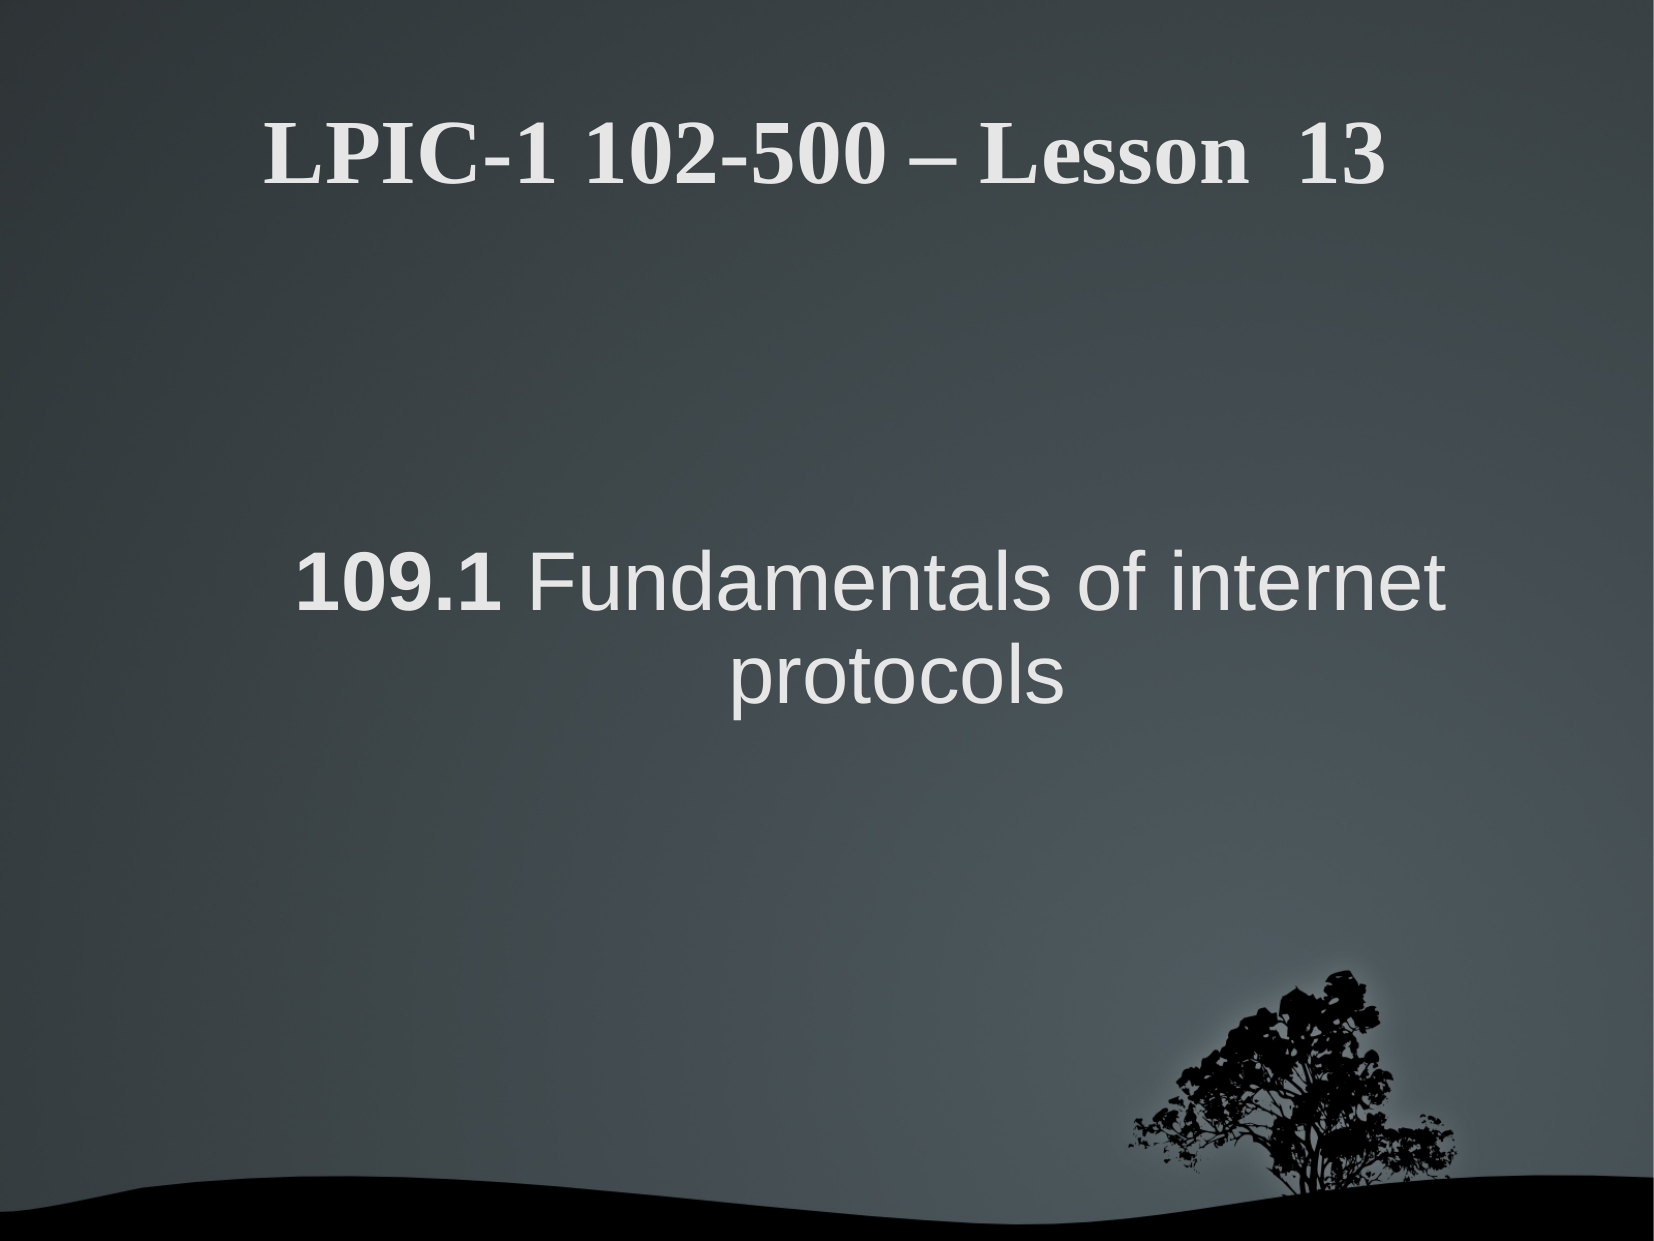

# LPIC-1 102-500 – Lesson 13
109.1 Fundamentals of internet protocols